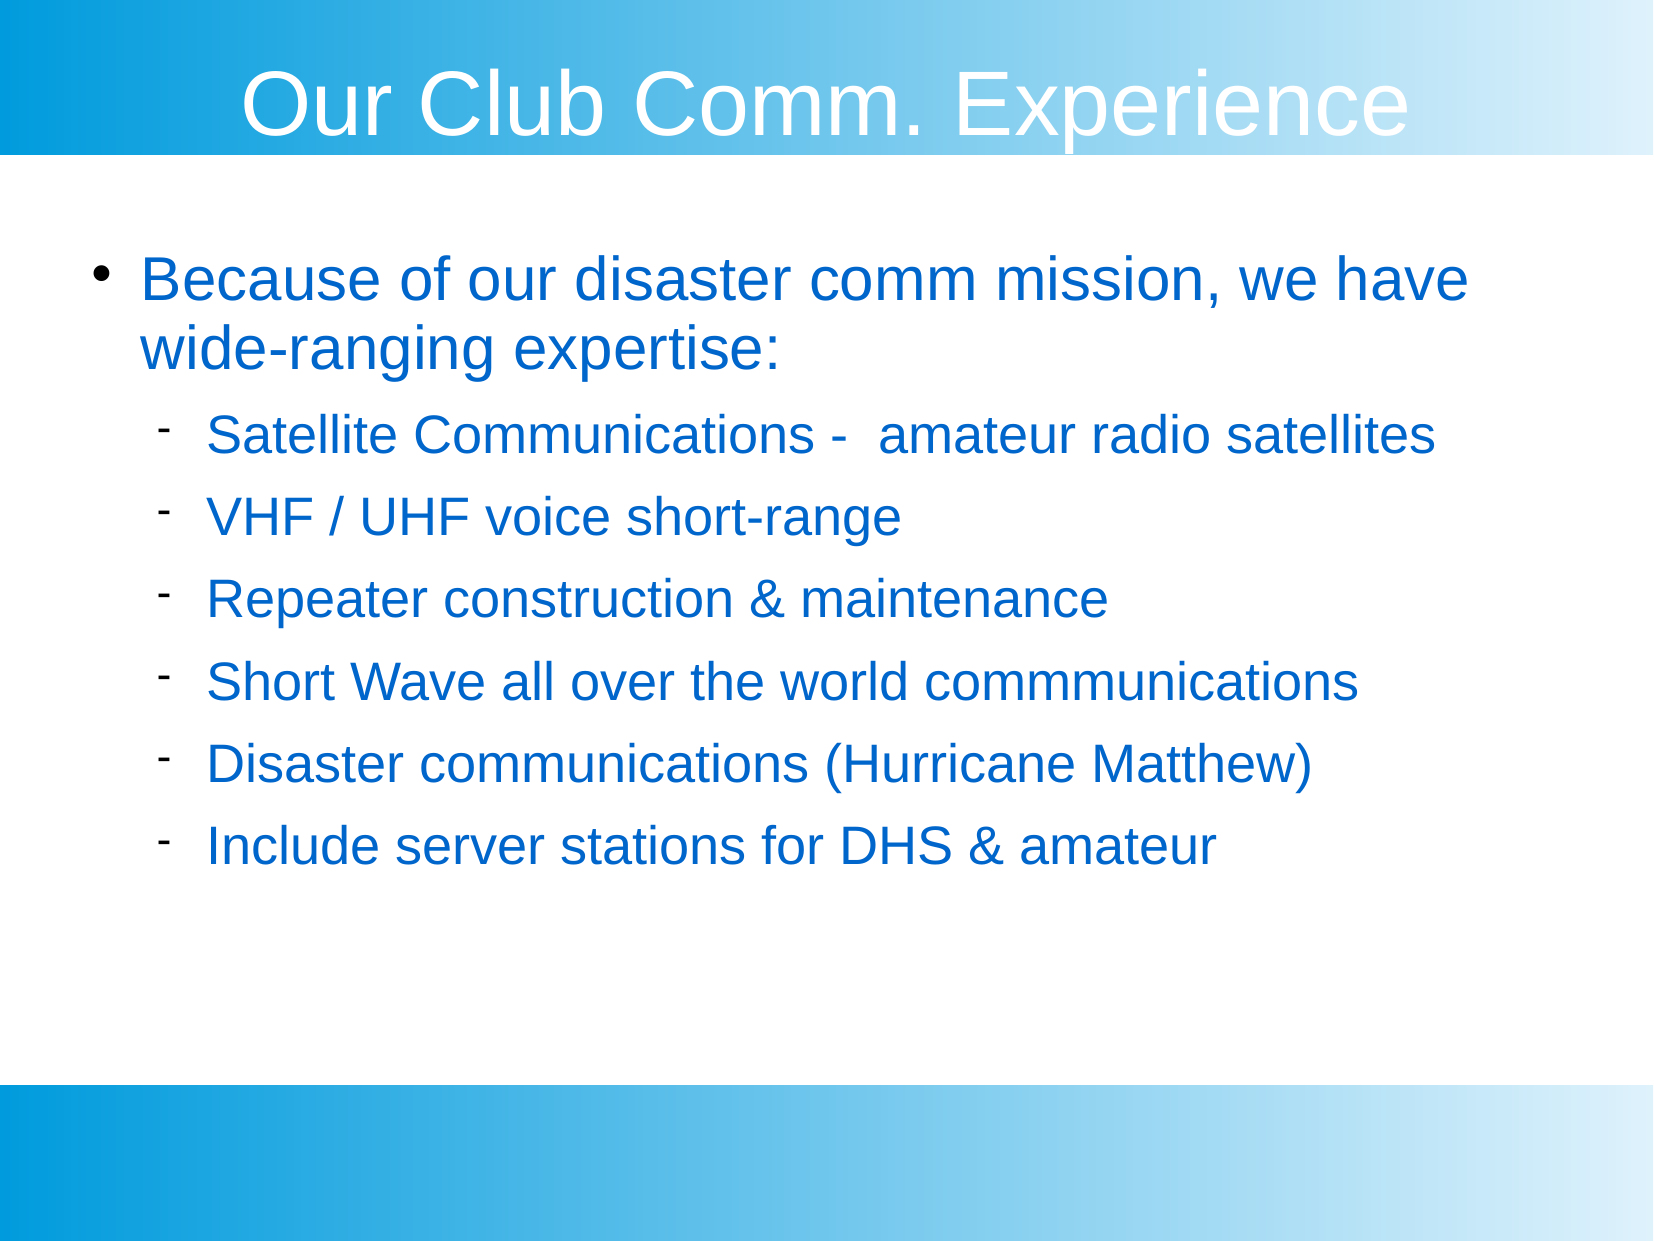

# Our Club Comm. Experience
Because of our disaster comm mission, we have wide-ranging expertise:
Satellite Communications - amateur radio satellites
VHF / UHF voice short-range
Repeater construction & maintenance
Short Wave all over the world commmunications
Disaster communications (Hurricane Matthew)
Include server stations for DHS & amateur